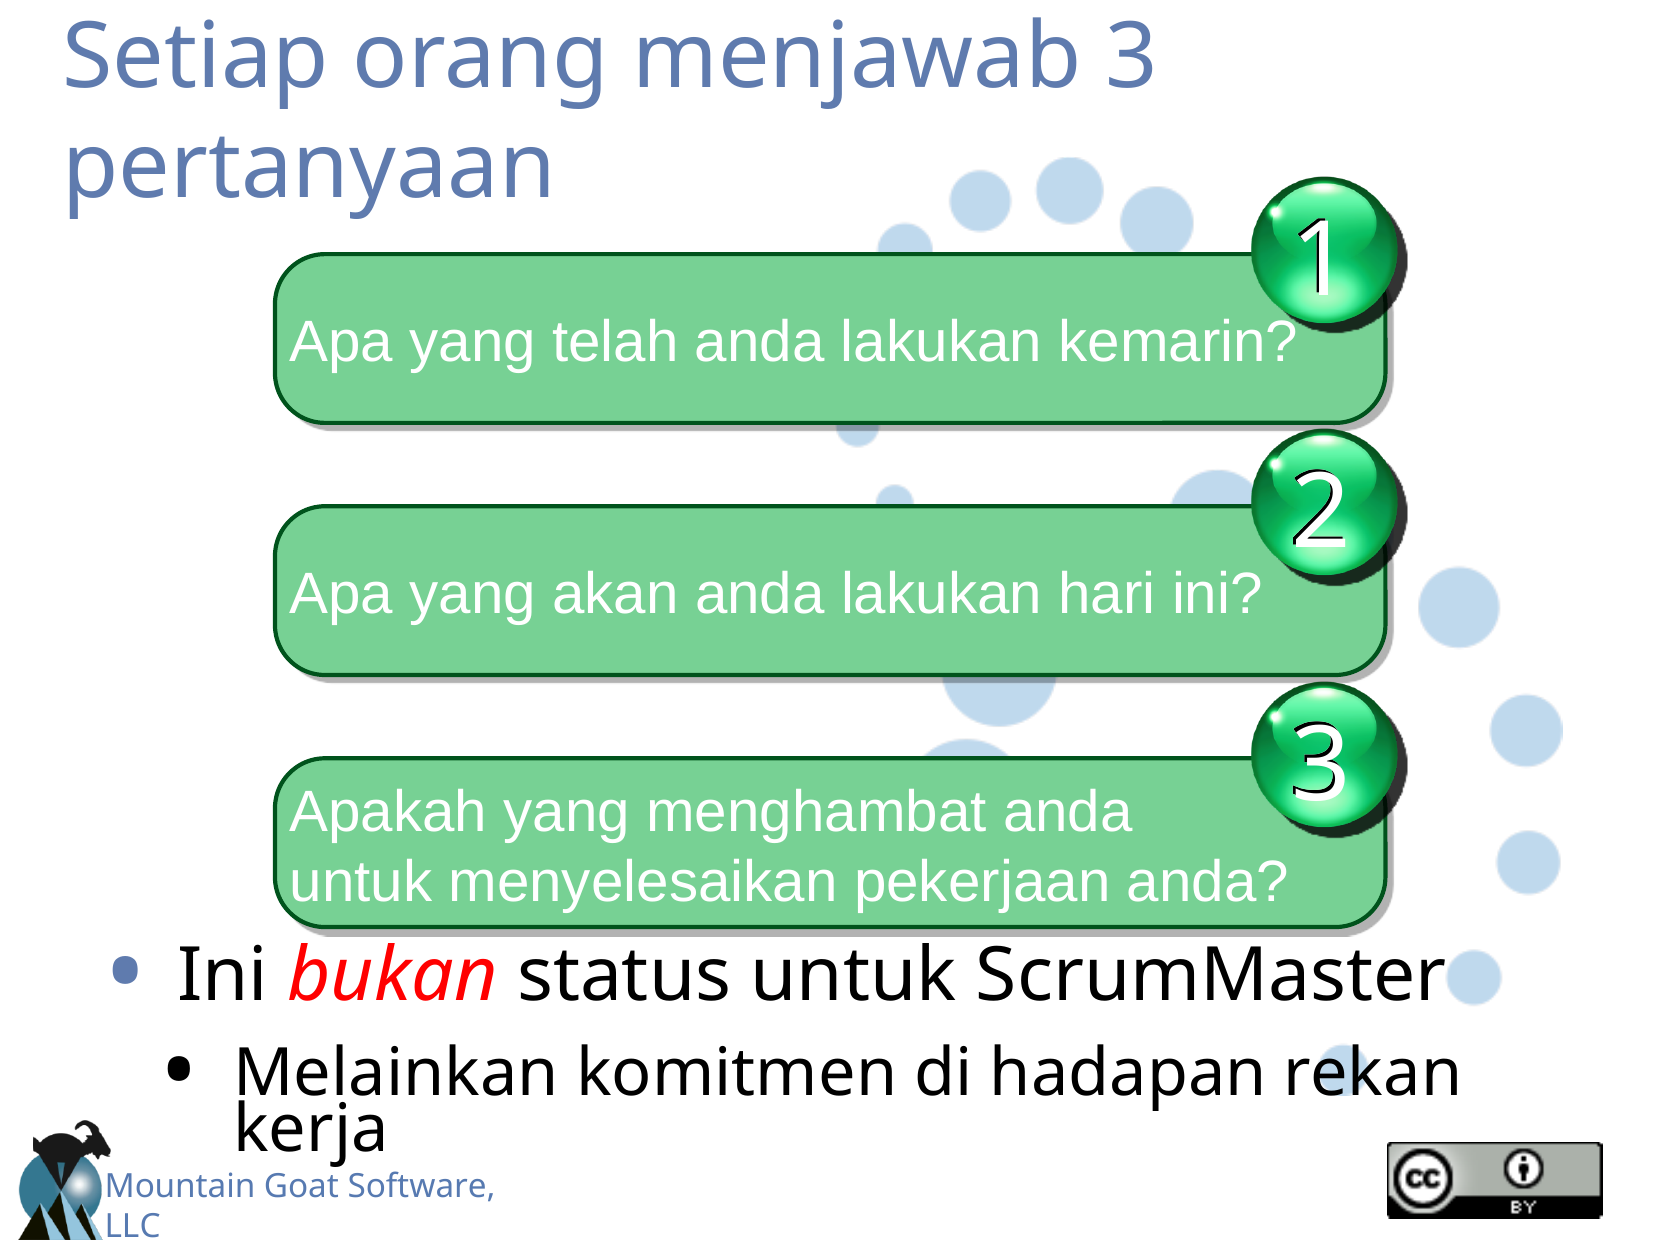

# Setiap orang menjawab 3 pertanyaan
1
Apa yang telah anda lakukan kemarin?
2
Apa yang akan anda lakukan hari ini?
3
Apakah yang menghambat anda
untuk menyelesaikan pekerjaan anda?
Ini bukan status untuk ScrumMaster
Melainkan komitmen di hadapan rekan kerja